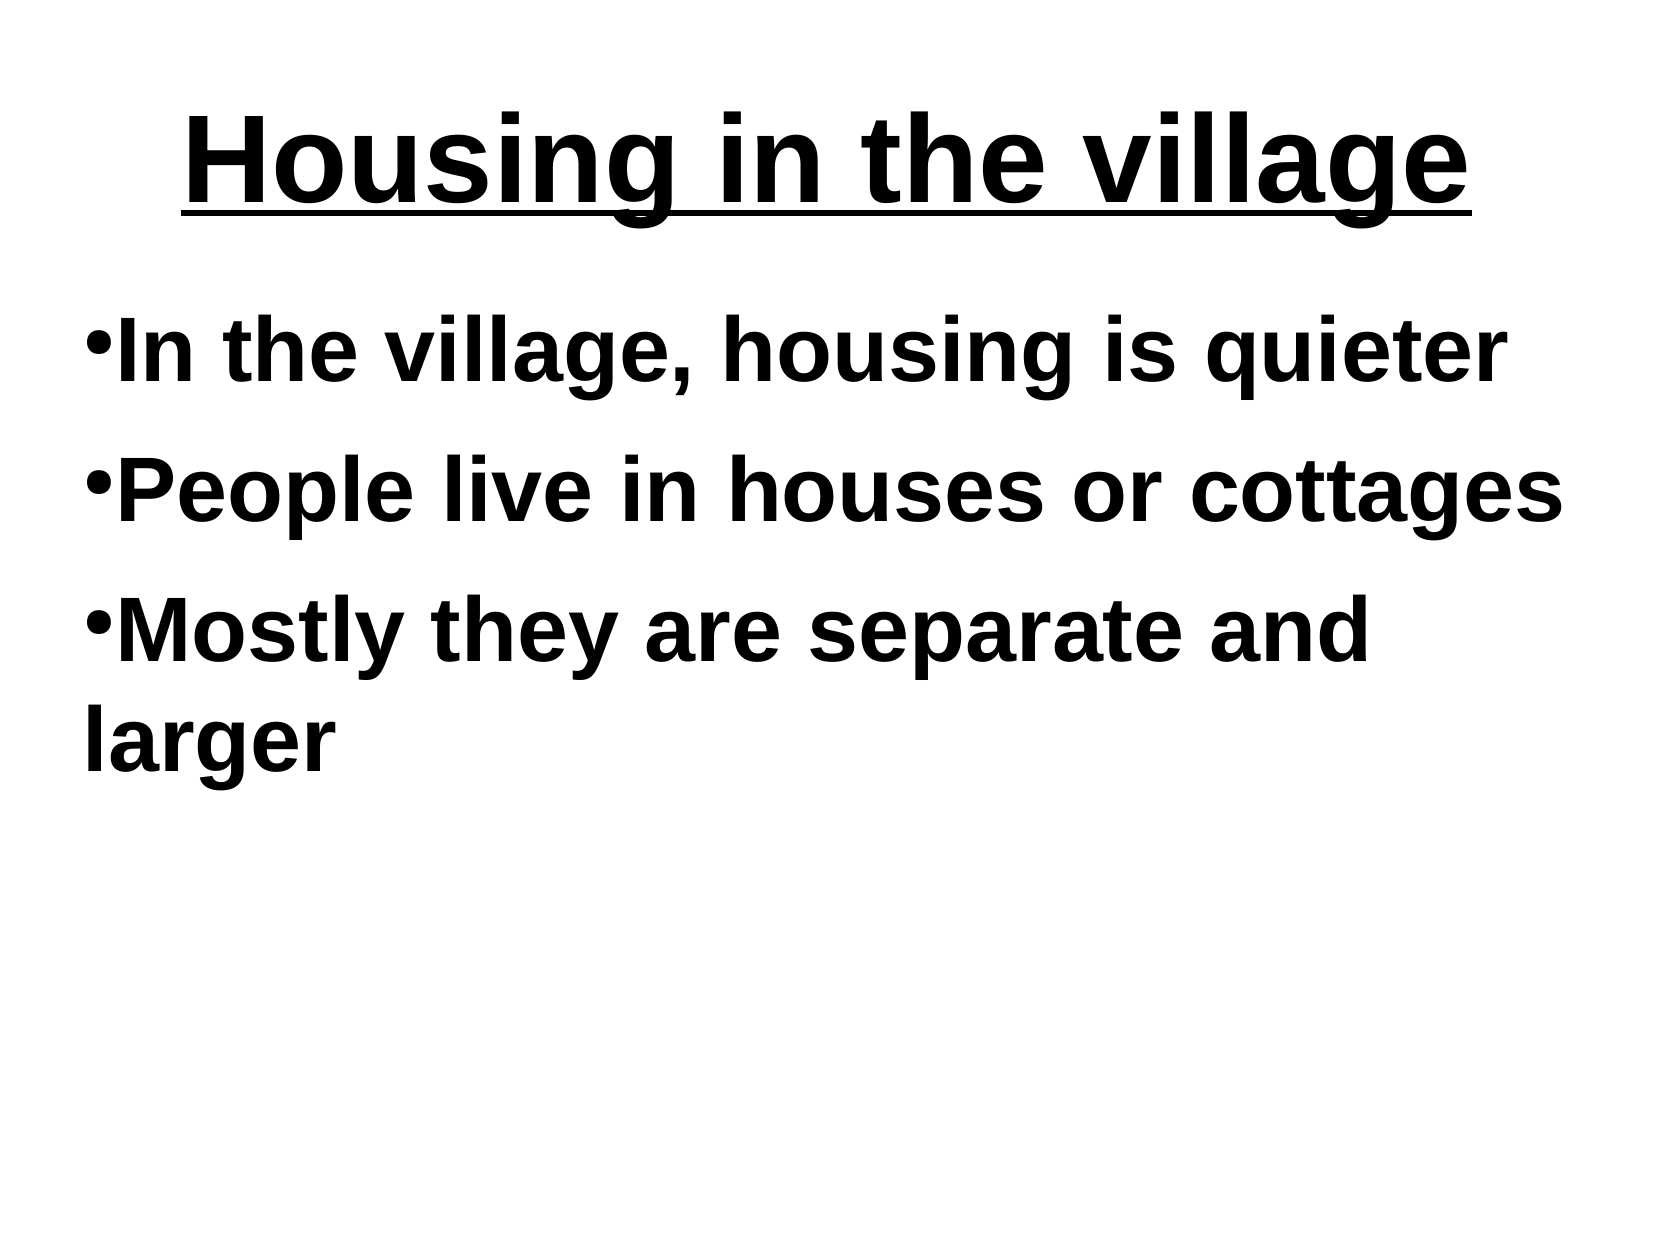

# Housing in the village
In the village, housing is quieter
People live in houses or cottages
Mostly they are separate and larger